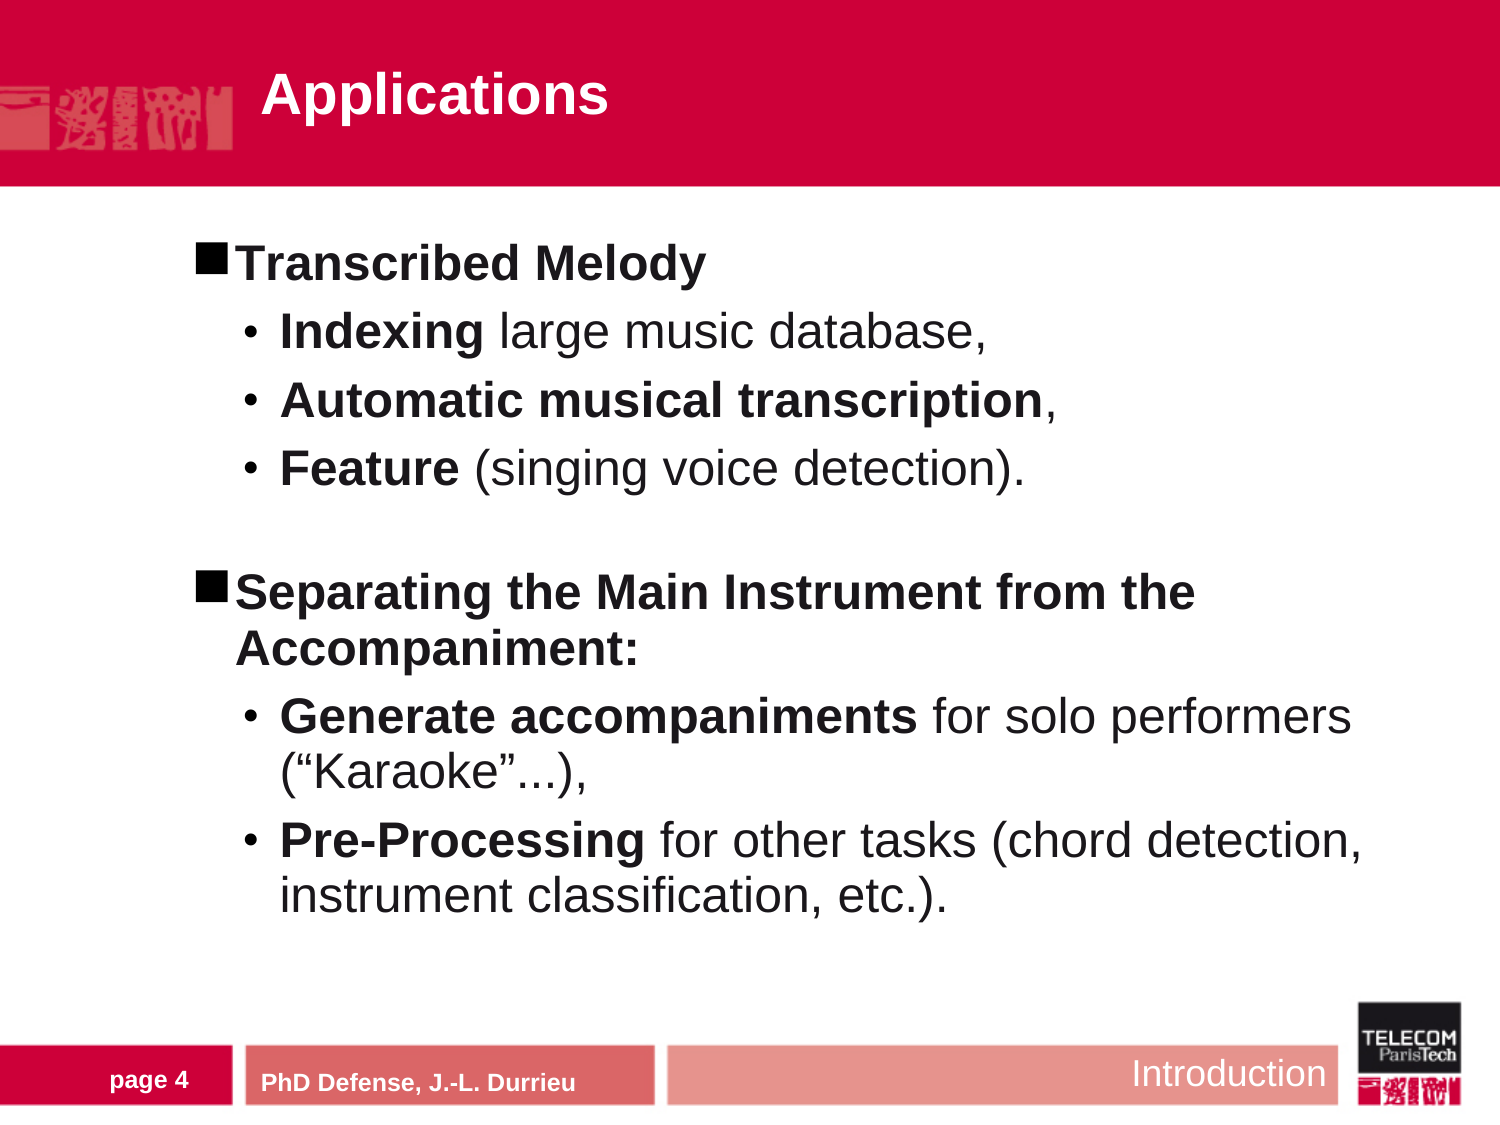

# Applications
Transcribed Melody
Indexing large music database,
Automatic musical transcription,
Feature (singing voice detection).
Separating the Main Instrument from the Accompaniment:
Generate accompaniments for solo performers (“Karaoke”...),
Pre-Processing for other tasks (chord detection, instrument classification, etc.).
Introduction
4